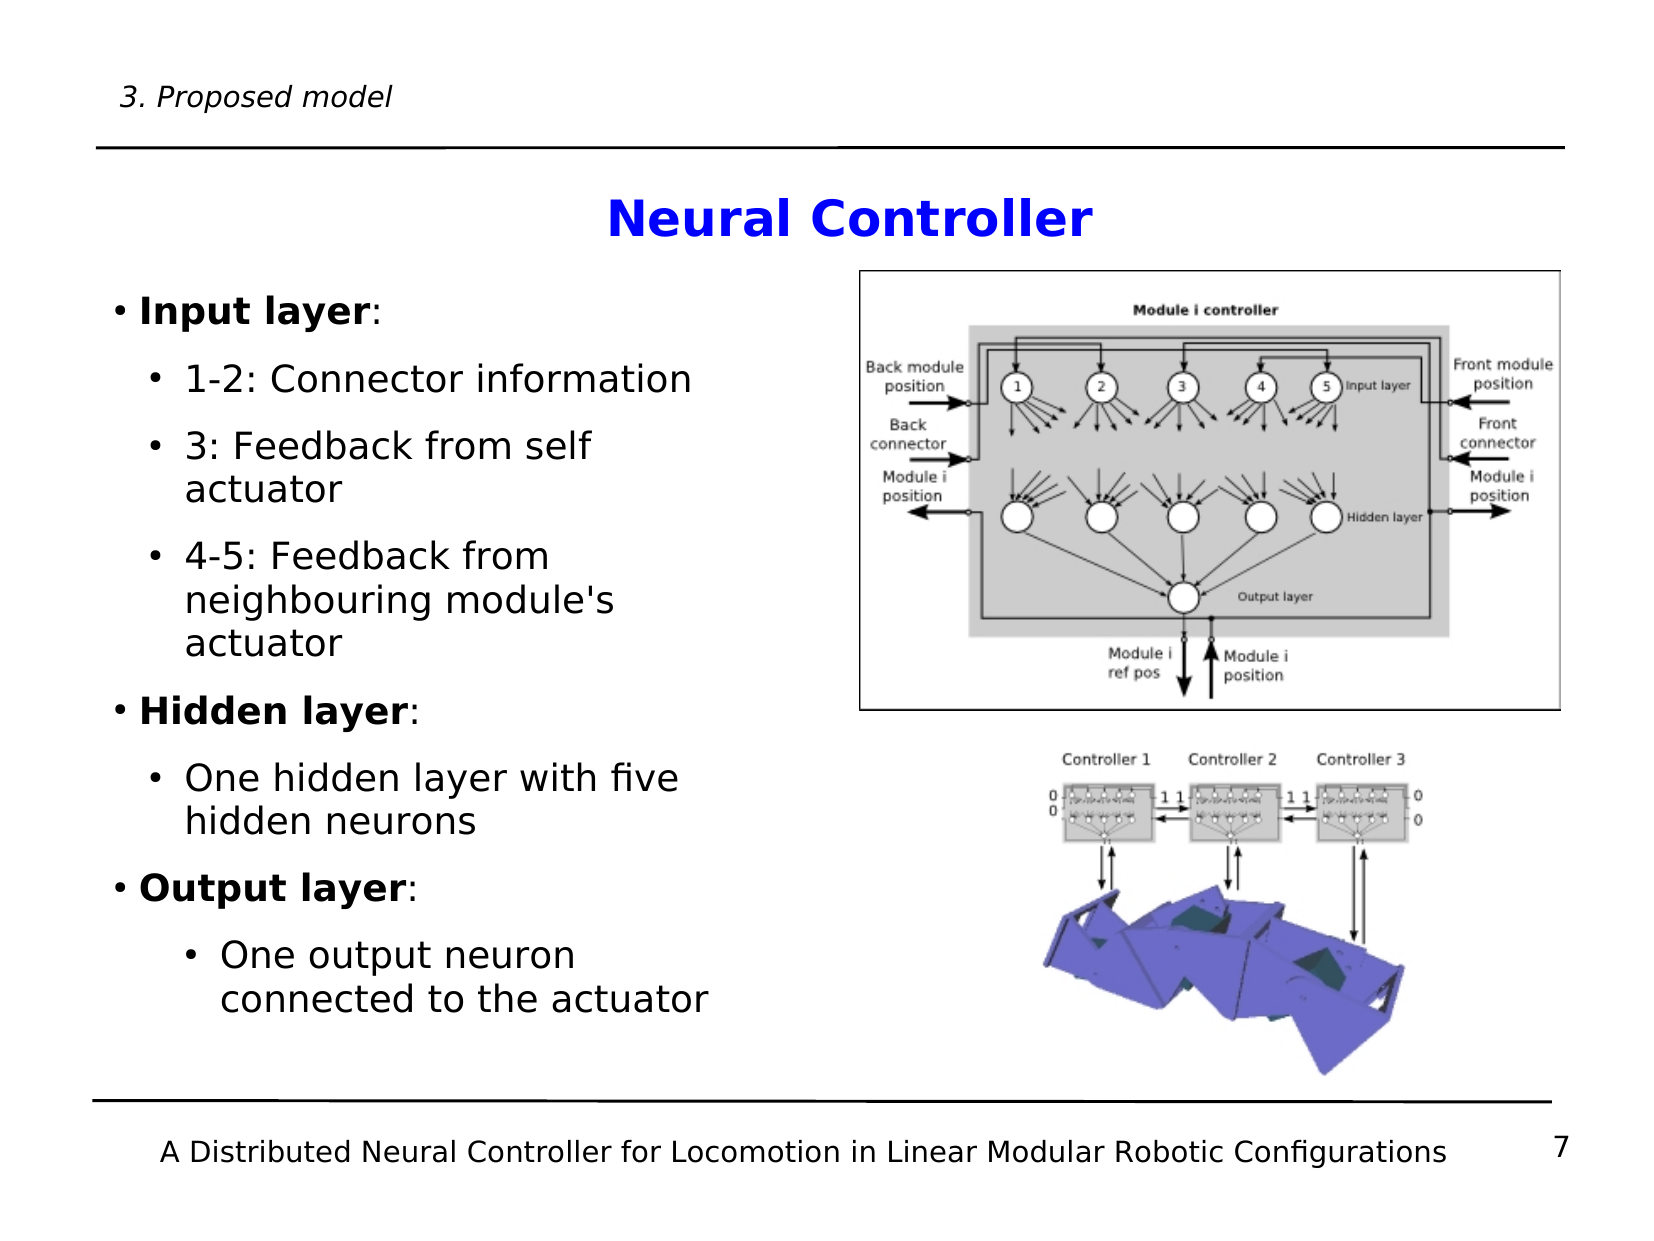

3. Proposed model
Neural Controller
 Input layer:
1-2: Connector information
3: Feedback from self actuator
4-5: Feedback from neighbouring module's actuator
 Hidden layer:
One hidden layer with five hidden neurons
 Output layer:
One output neuron connected to the actuator
A Distributed Neural Controller for Locomotion in Linear Modular Robotic Configurations
7